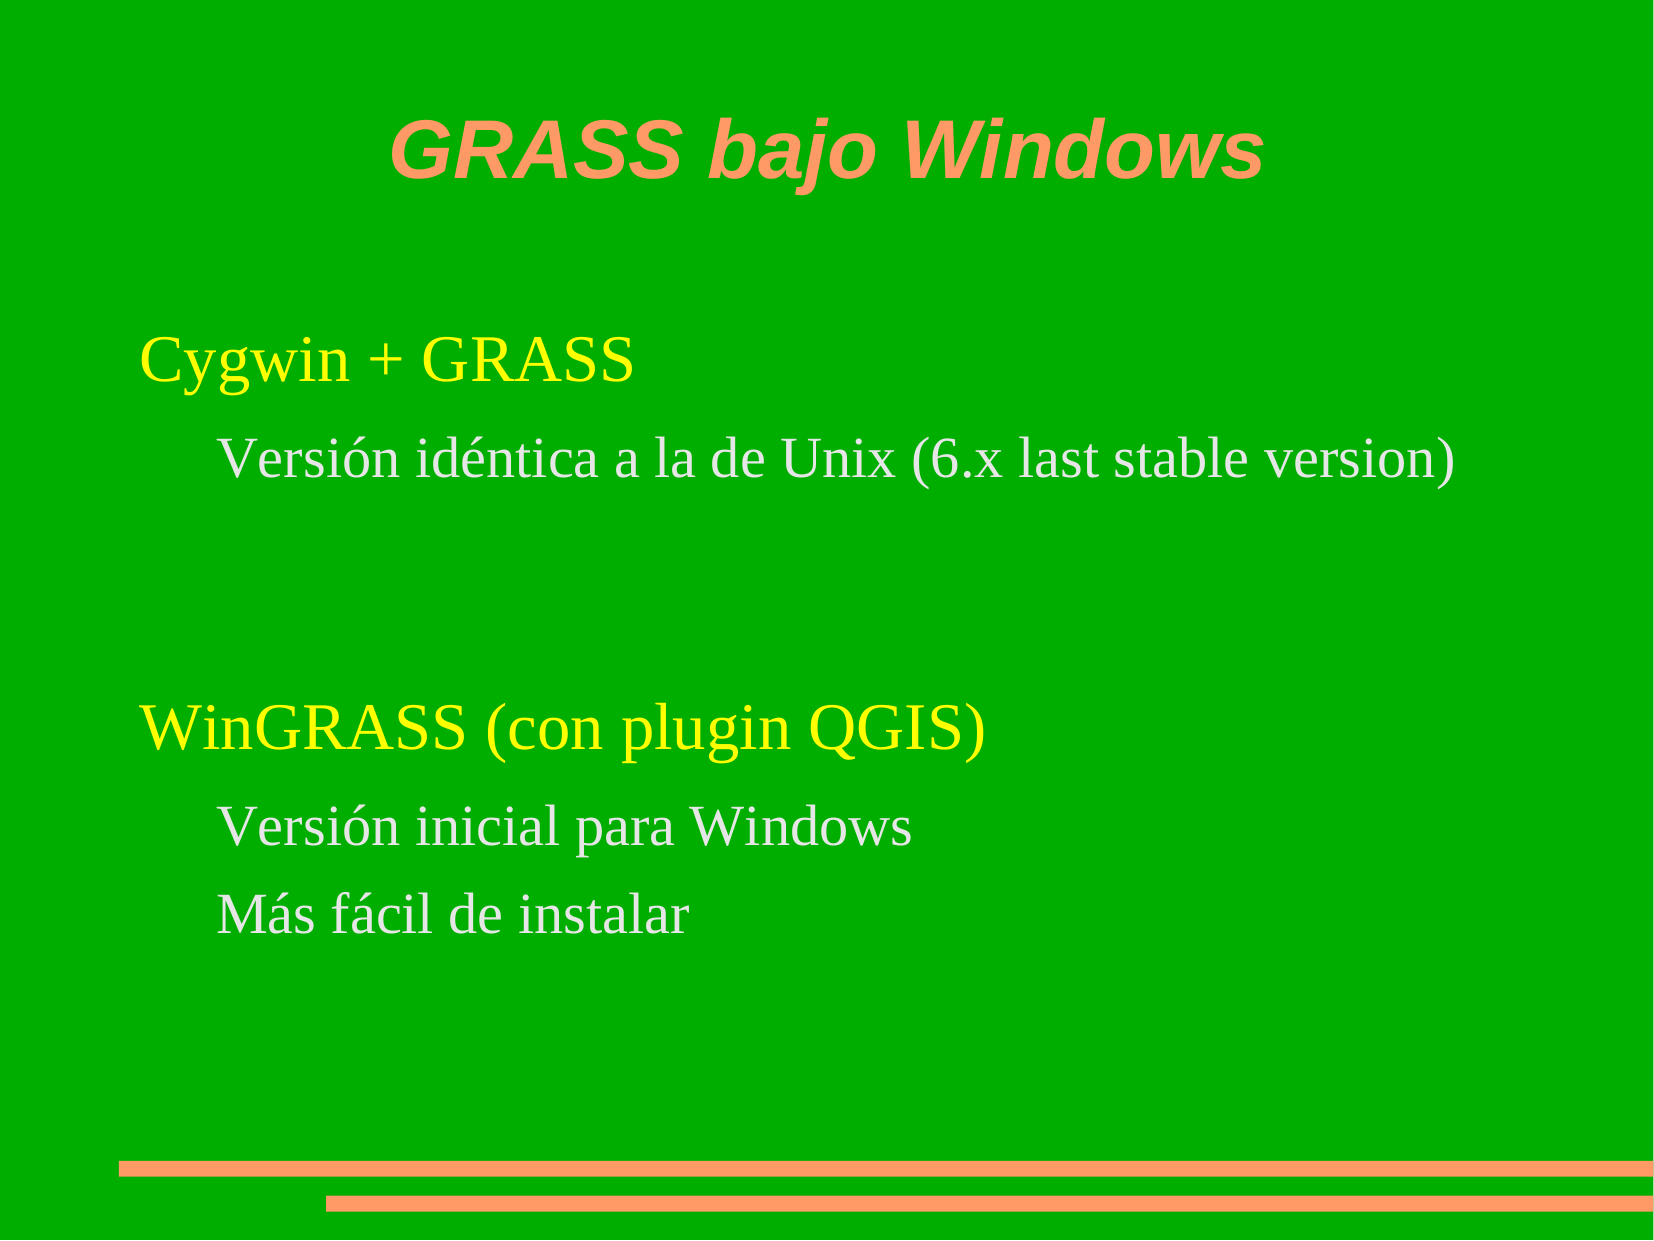

# GRASS bajo Windows
Cygwin + GRASS
Versión idéntica a la de Unix (6.x last stable version)
WinGRASS (con plugin QGIS)
Versión inicial para Windows
Más fácil de instalar